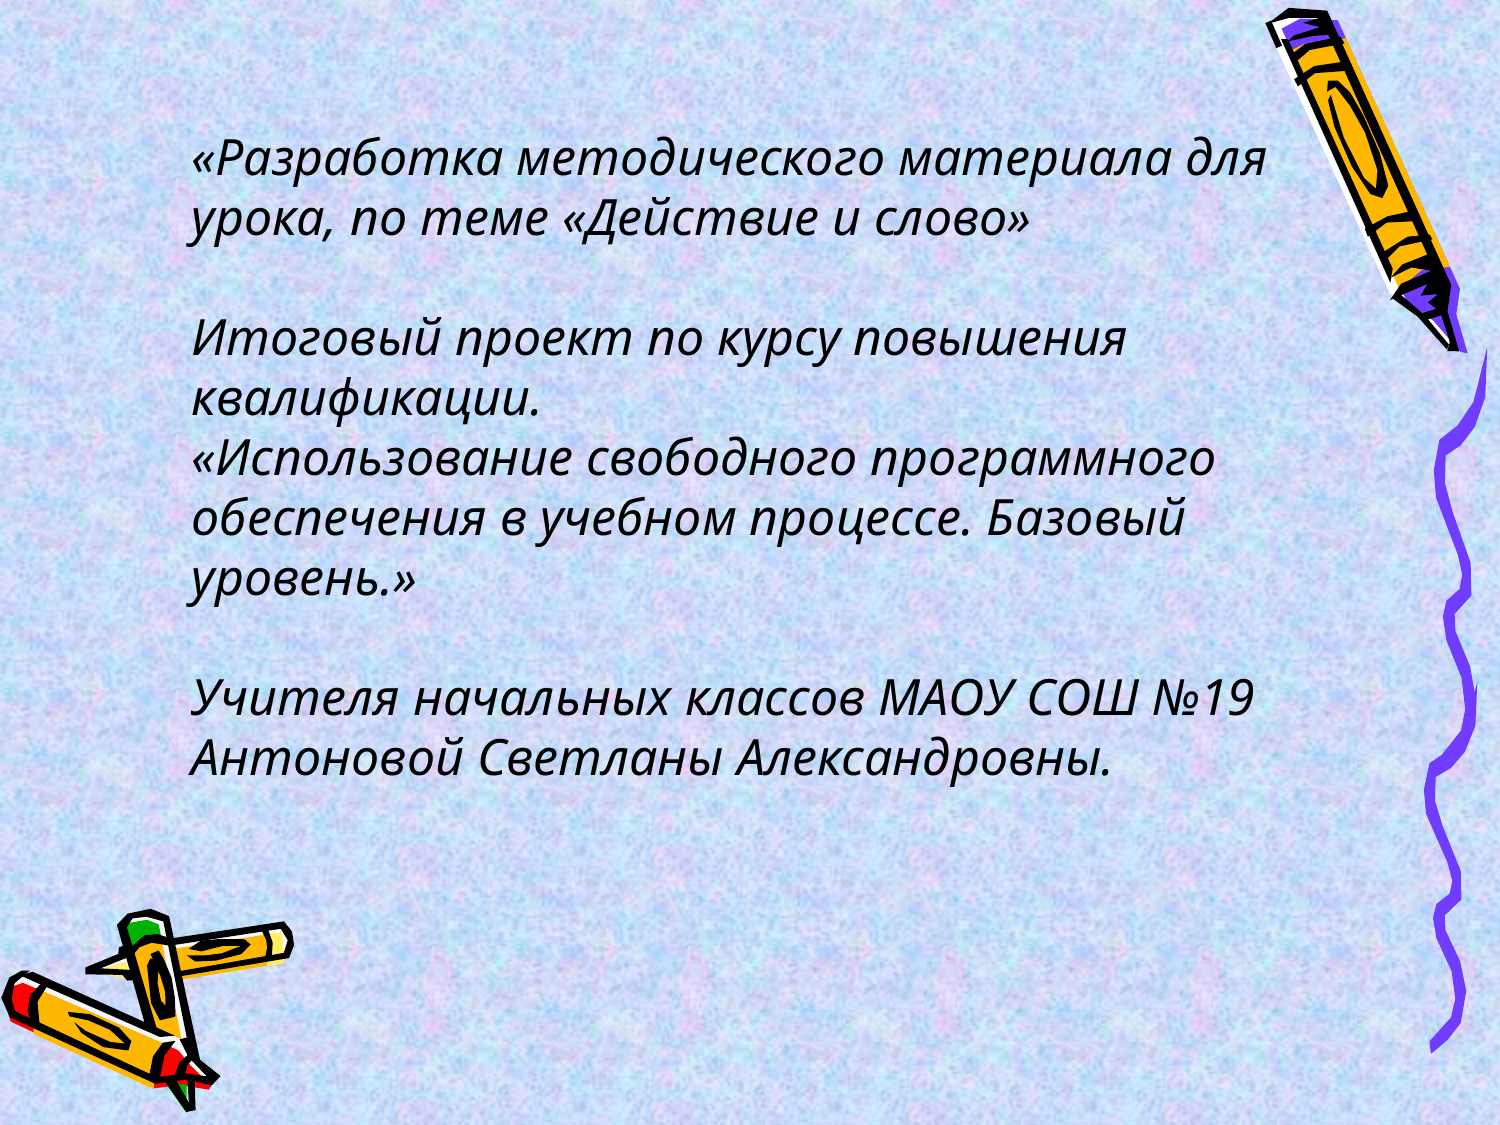

«Разработка методического материала для урока, по теме «Действие и слово»
Итоговый проект по курсу повышения квалификации.
«Использование свободного программного обеспечения в учебном процессе. Базовый уровень.»
Учителя начальных классов МАОУ СОШ №19
Антоновой Светланы Александровны.